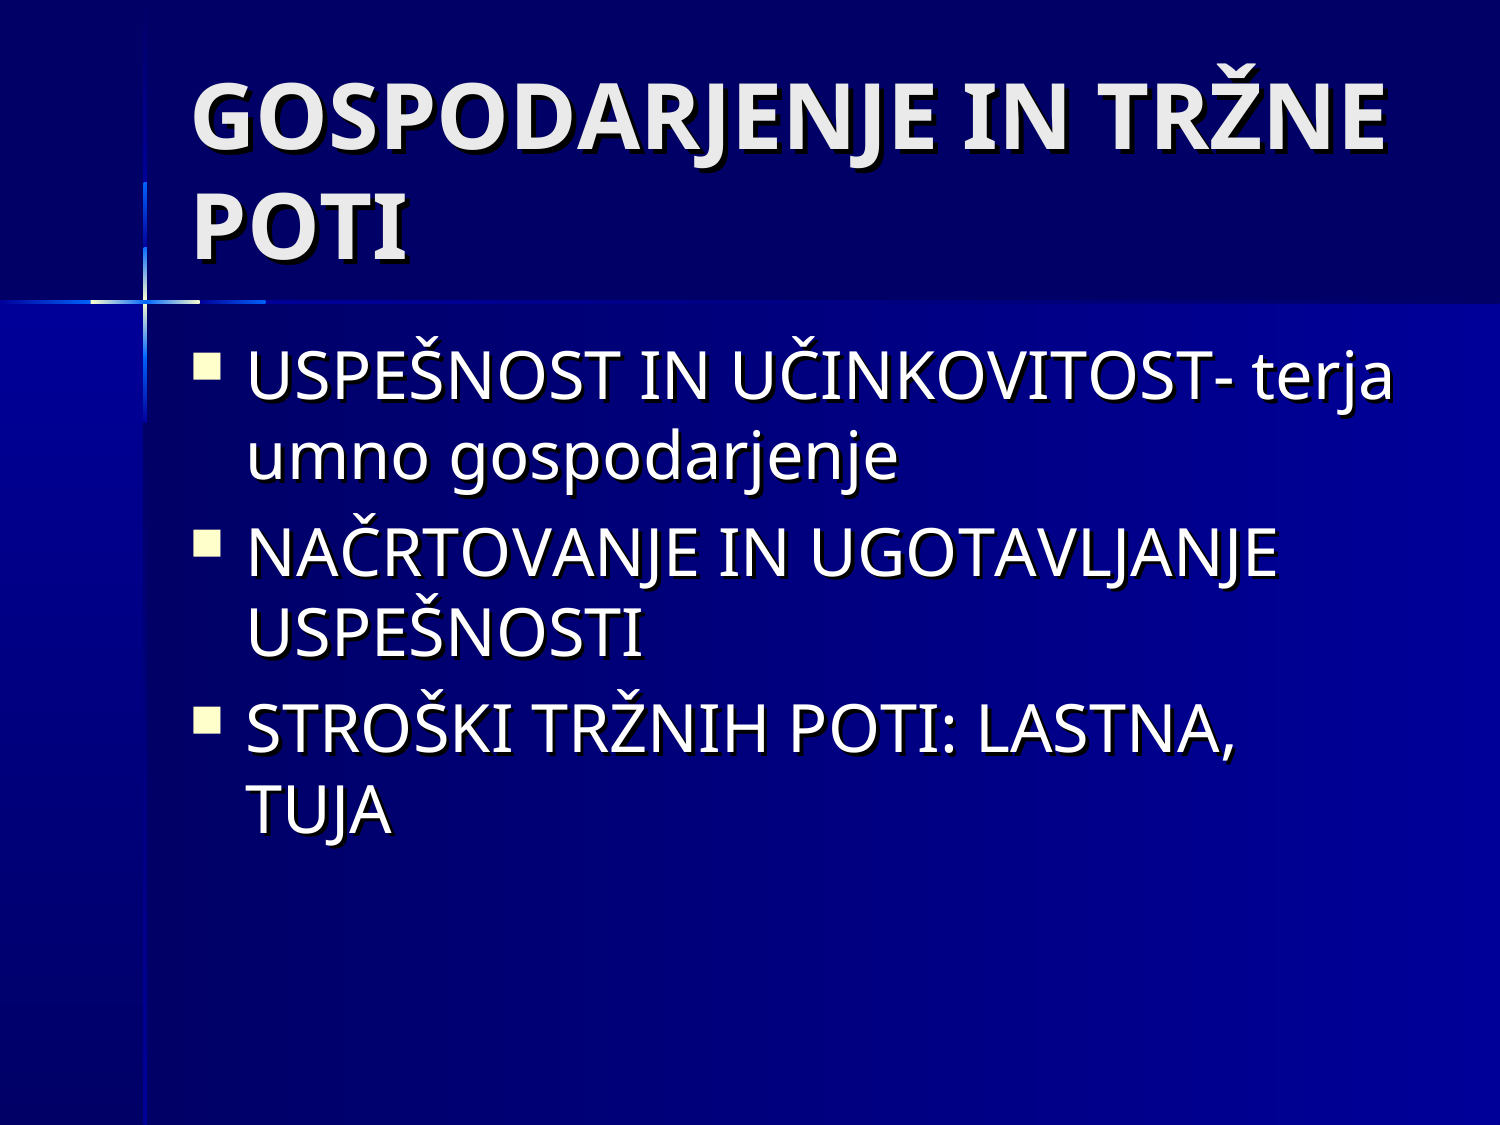

# GOSPODARJENJE IN TRŽNE POTI
USPEŠNOST IN UČINKOVITOST- terja umno gospodarjenje
NAČRTOVANJE IN UGOTAVLJANJE USPEŠNOSTI
STROŠKI TRŽNIH POTI: LASTNA, TUJA